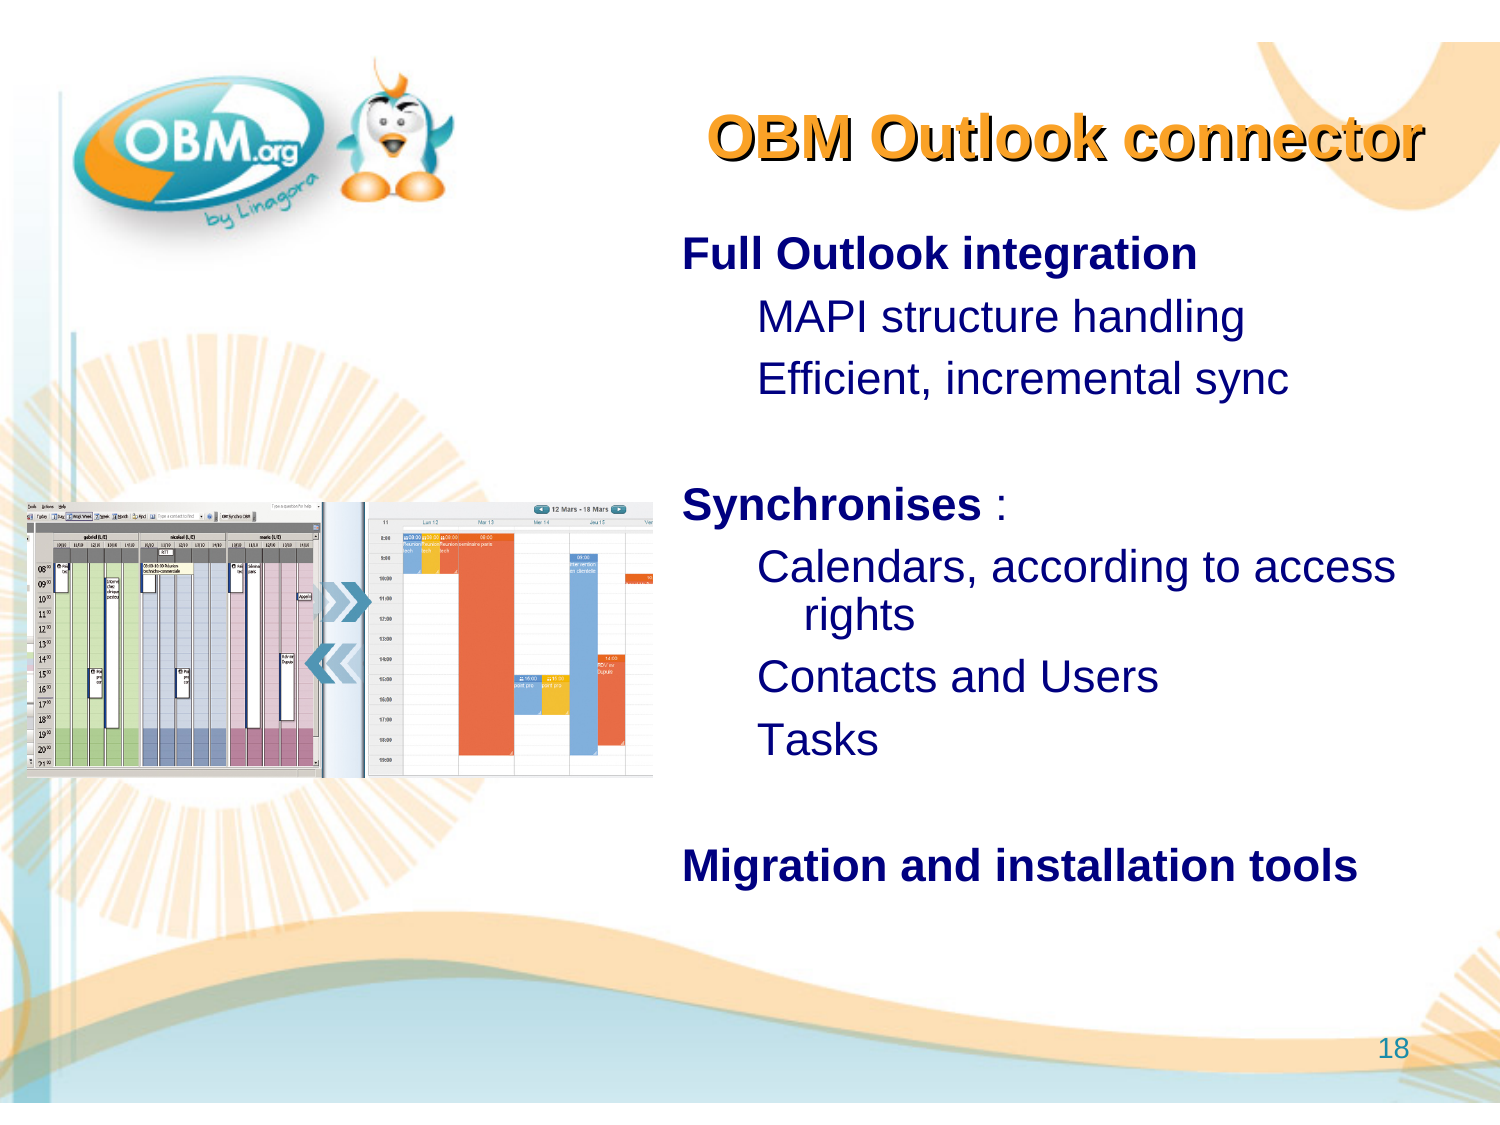

# OBM Outlook connector
Full Outlook integration
MAPI structure handling
Efficient, incremental sync
Synchronises :
Calendars, according to access rights
Contacts and Users
Tasks
Migration and installation tools
18